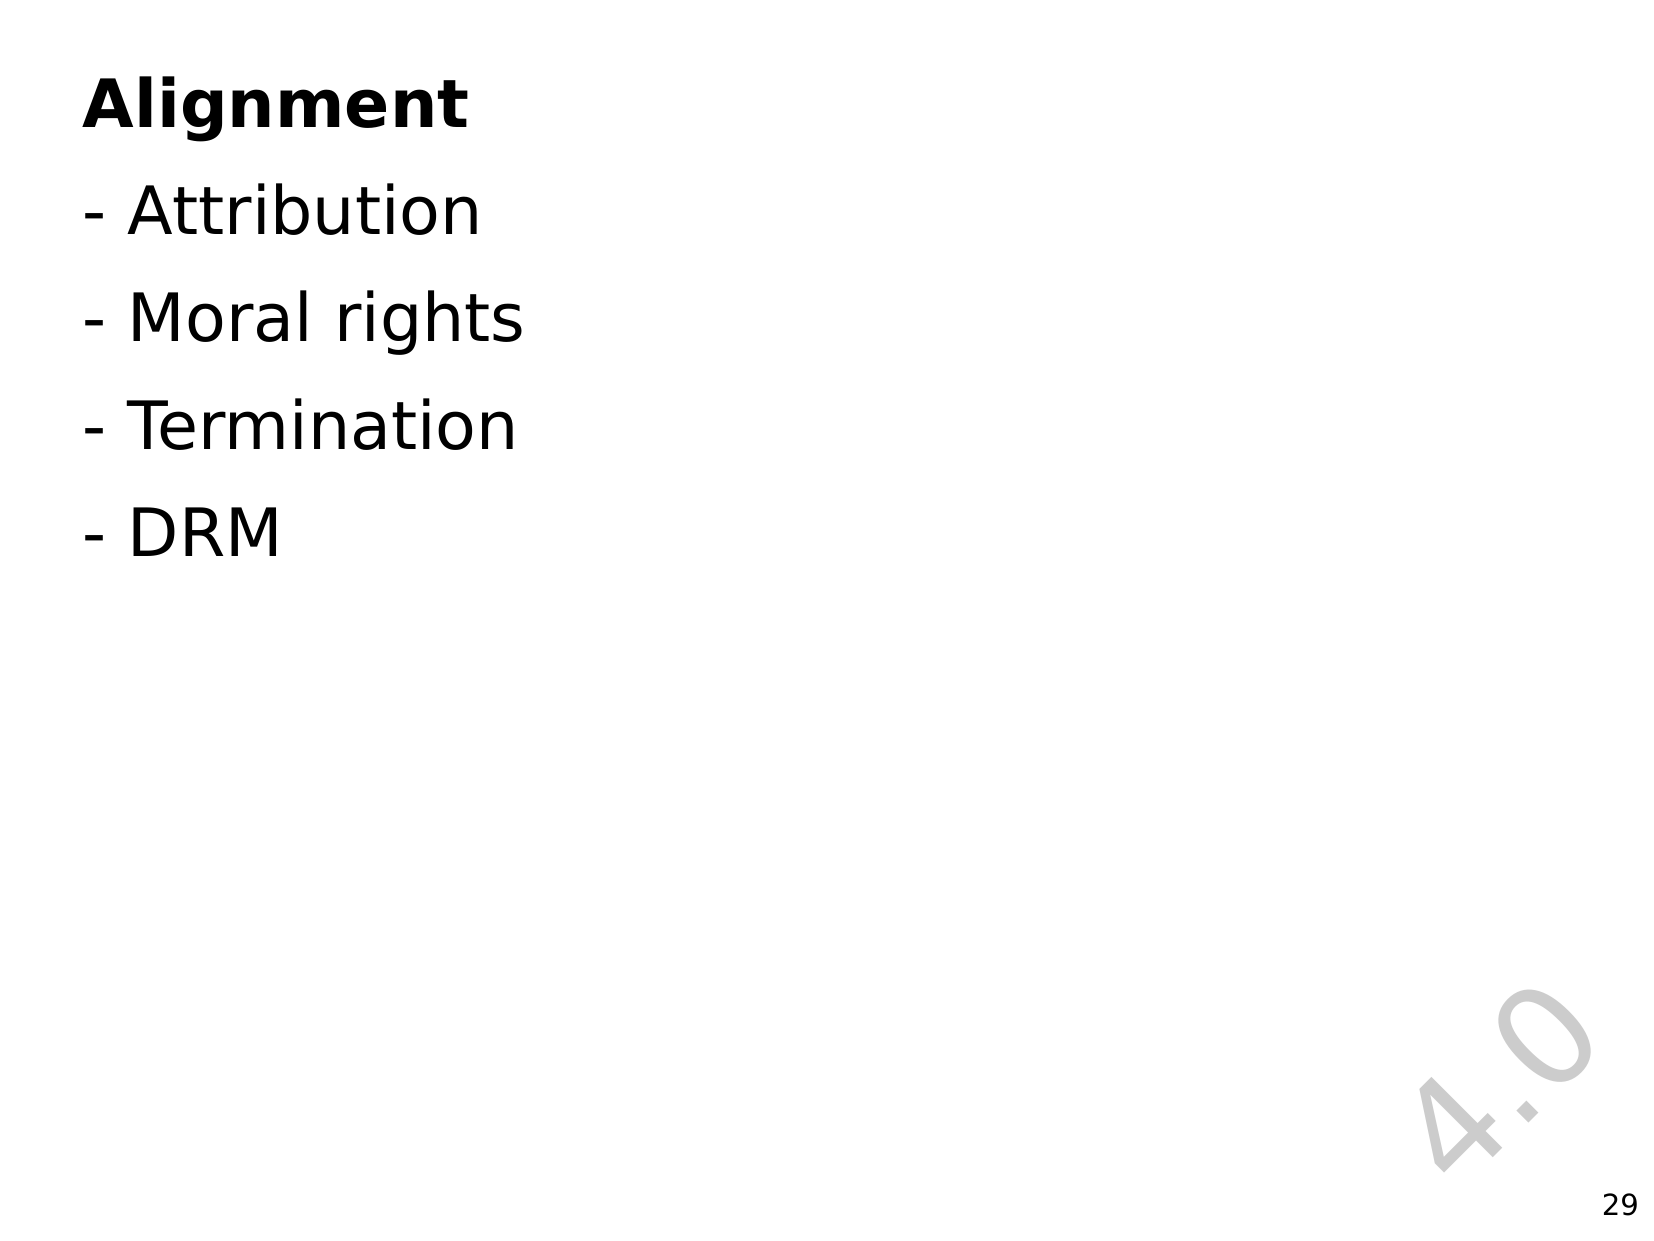

# Alignment
- Attribution
- Moral rights
- Termination
- DRM
4.0